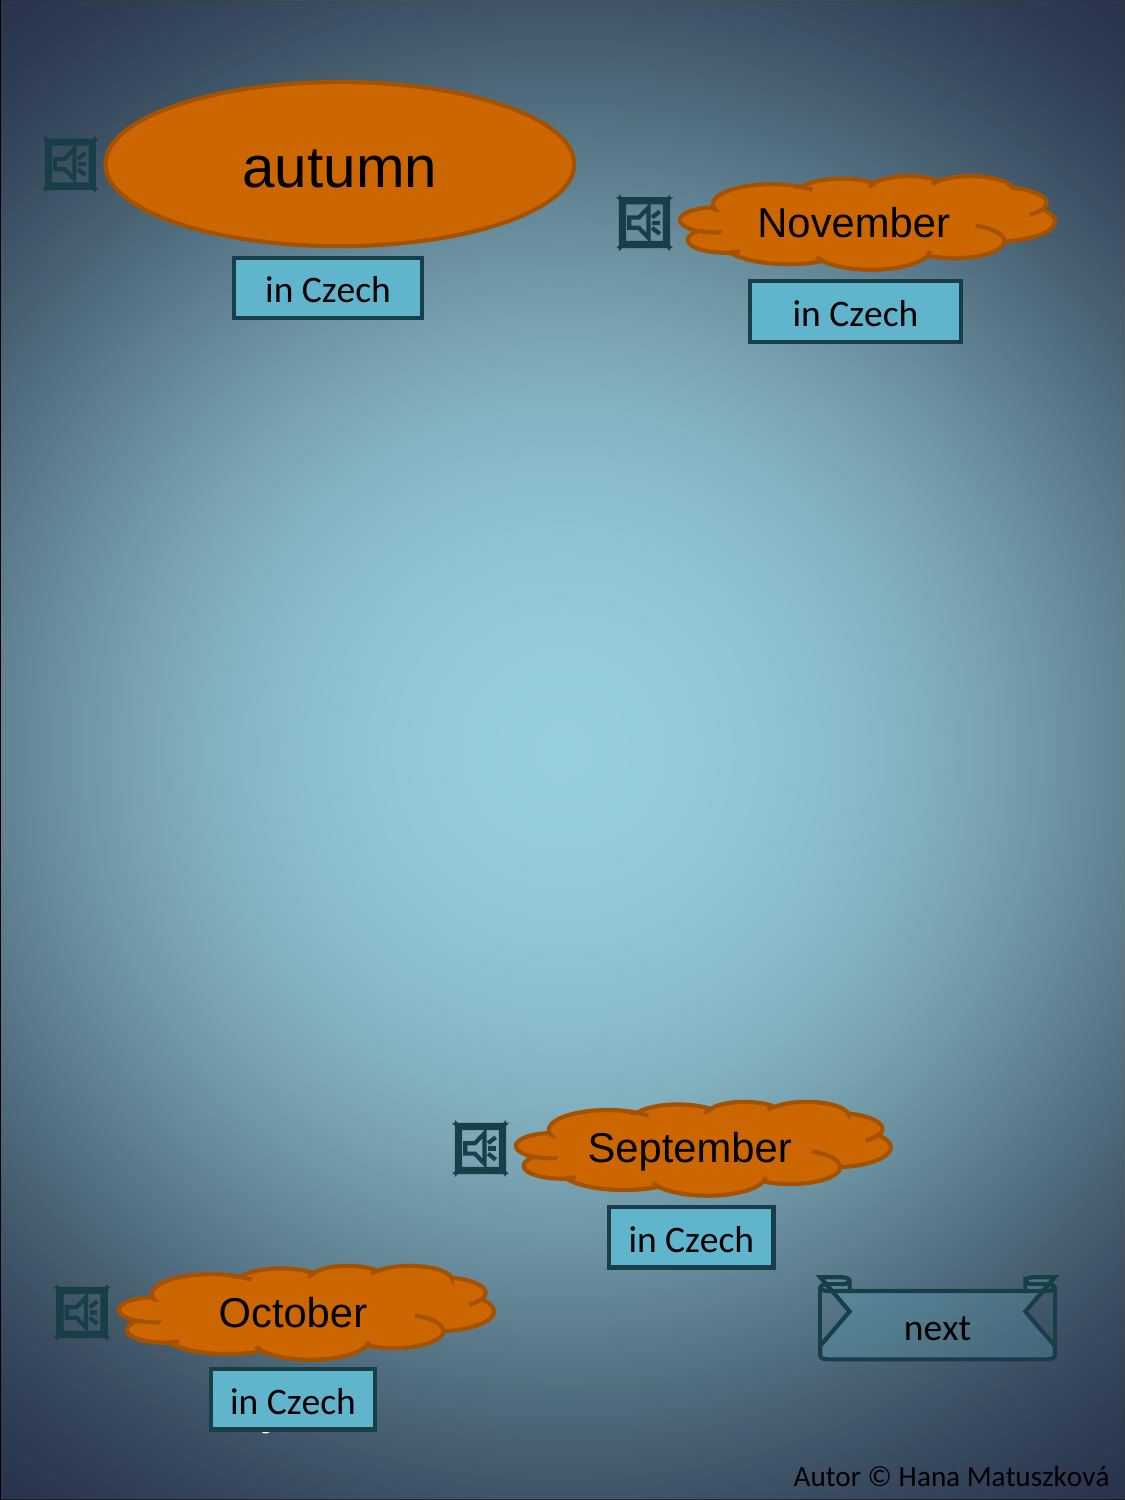

autumn
November
podzim
in Czech
listopad
in Czech
September
září
in Czech
October
next
říjen
in Czech
Autor © Hana Matuszková